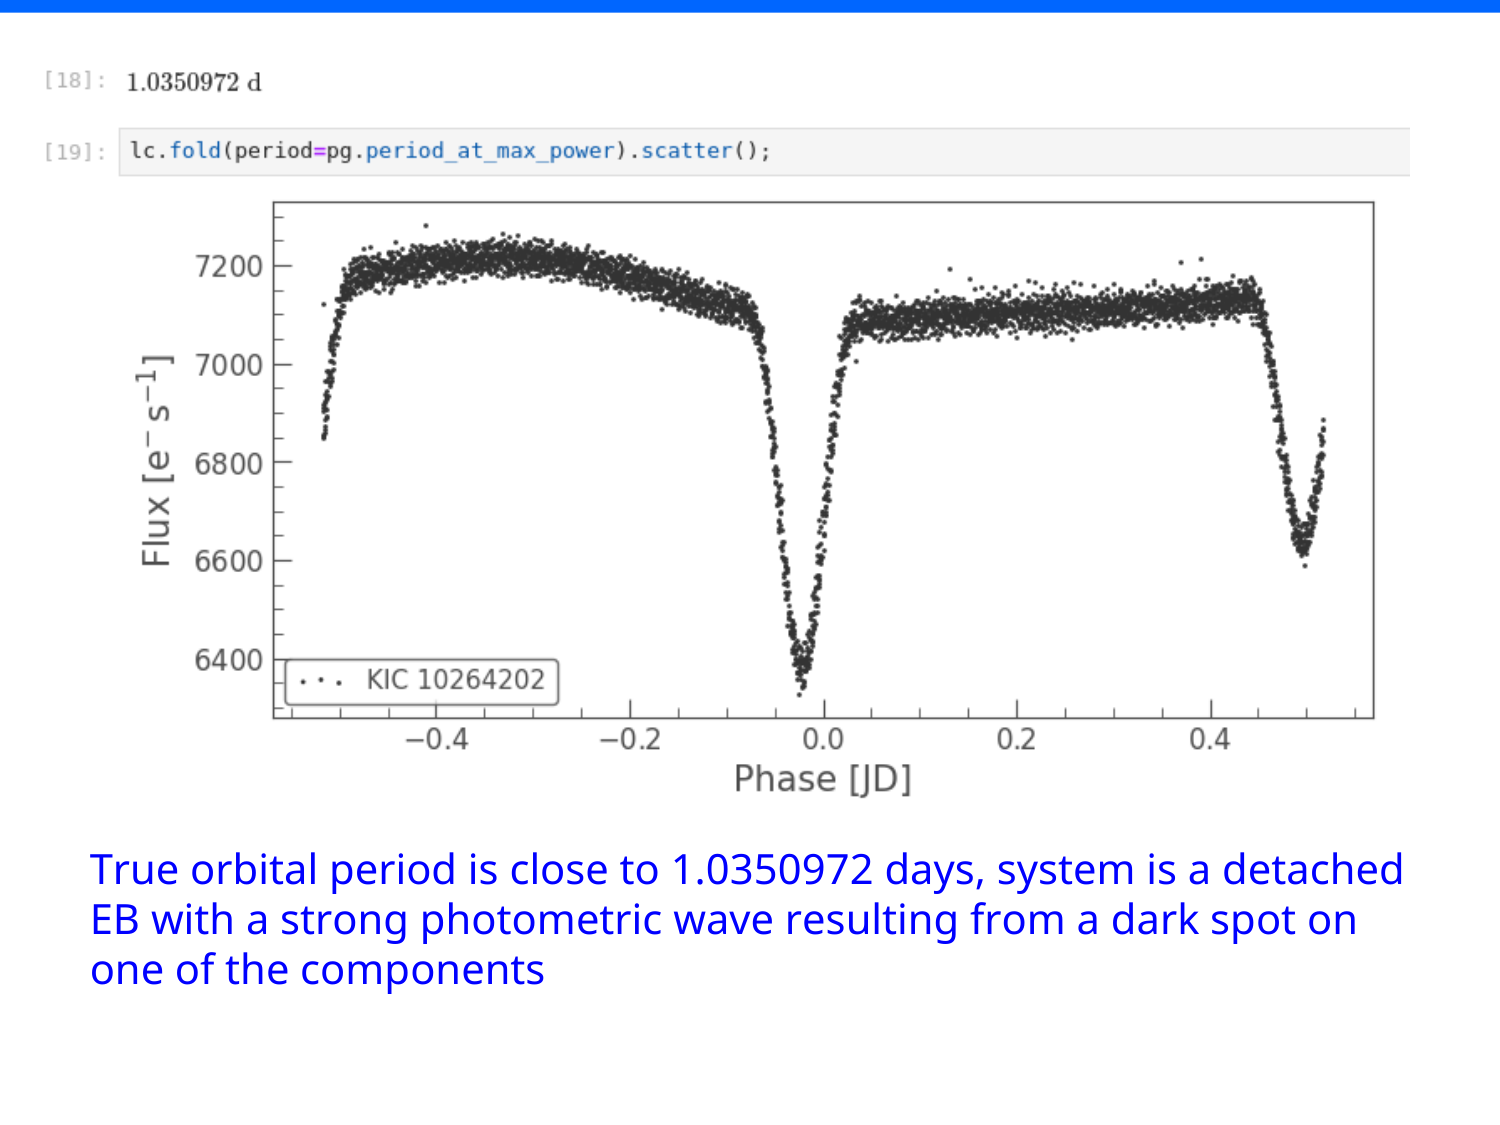

True orbital period is close to 1.0350972 days, system is a detached EB with a strong photometric wave resulting from a dark spot on one of the components
26